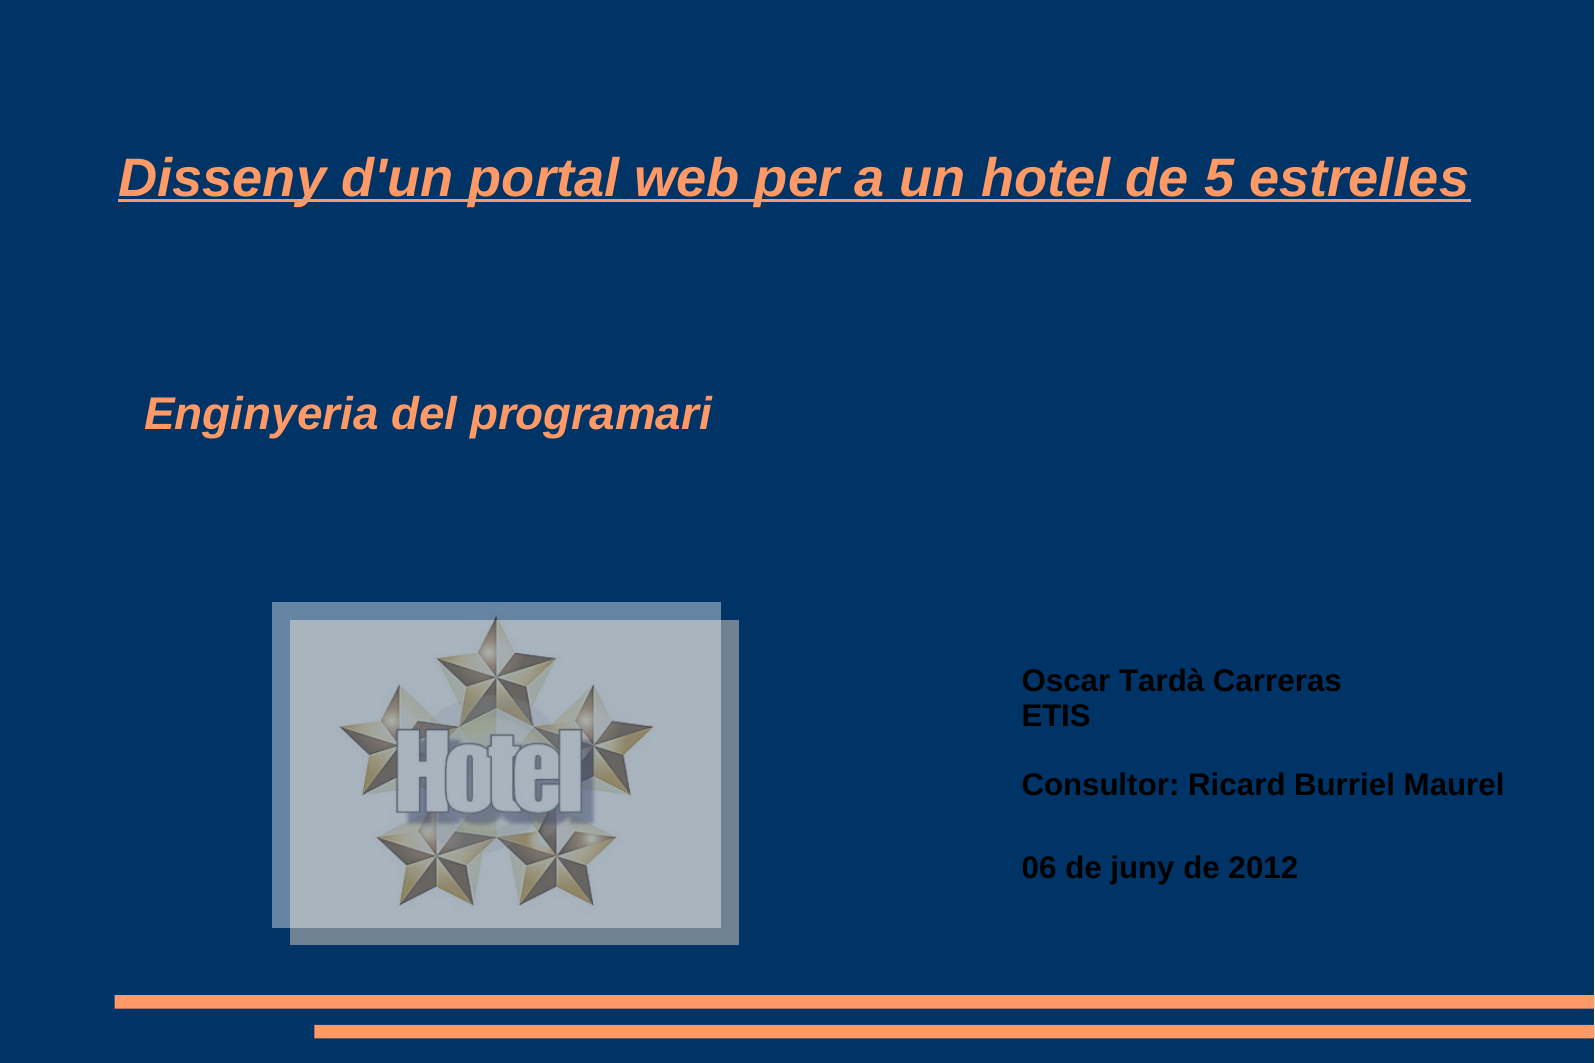

# Disseny d'un portal web per a un hotel de 5 estrelles
Enginyeria del programari
Oscar Tardà Carreras
ETIS
Consultor: Ricard Burriel Maurel
06 de juny de 2012